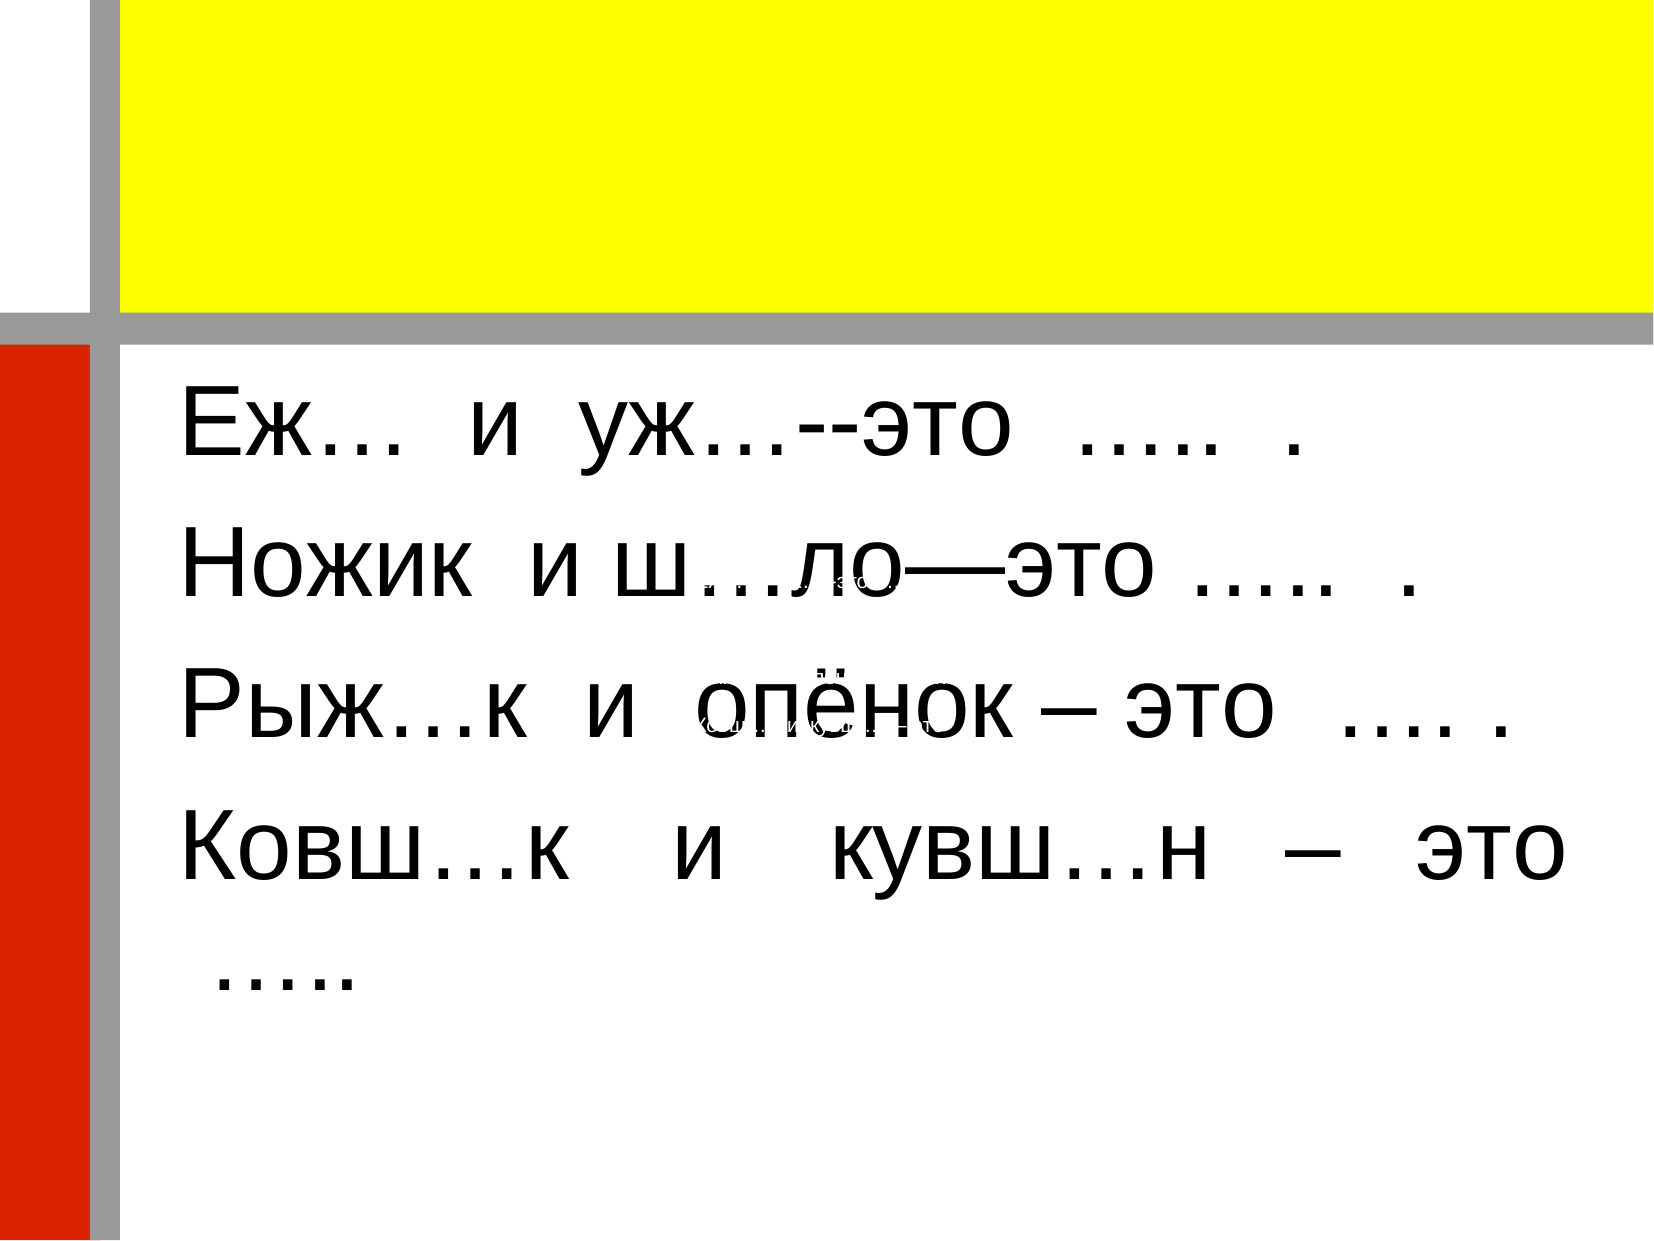

#
Еж…  и  уж…--это  …..  .
Ножик  и ш…ло—это …..  .
Рыж…к  и  опёнок – это  …. .
Ковш…к  и  кувш…н – это  …..
Еж… и уж…--это ….. .
Ножик и ш…ло—это ….. .
Рыж…к и опёнок – это …. .
Ковш…к и кувш…н – это